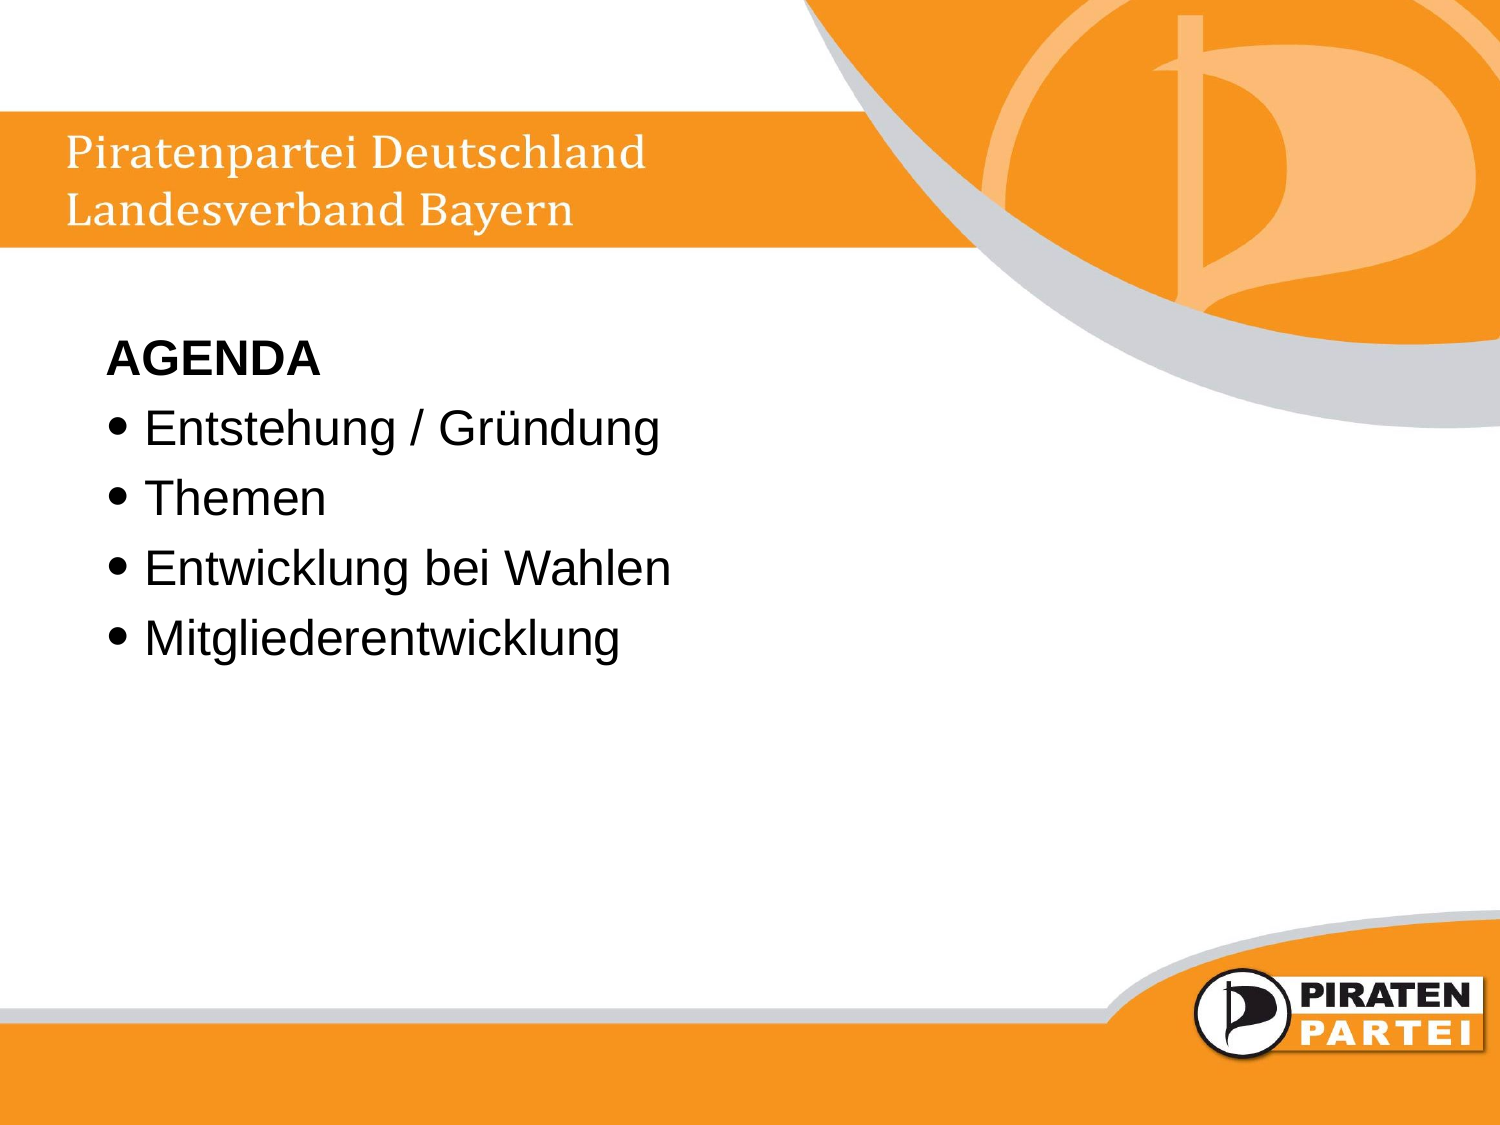

AGENDA
 Entstehung / Gründung
 Themen
 Entwicklung bei Wahlen
 Mitgliederentwicklung